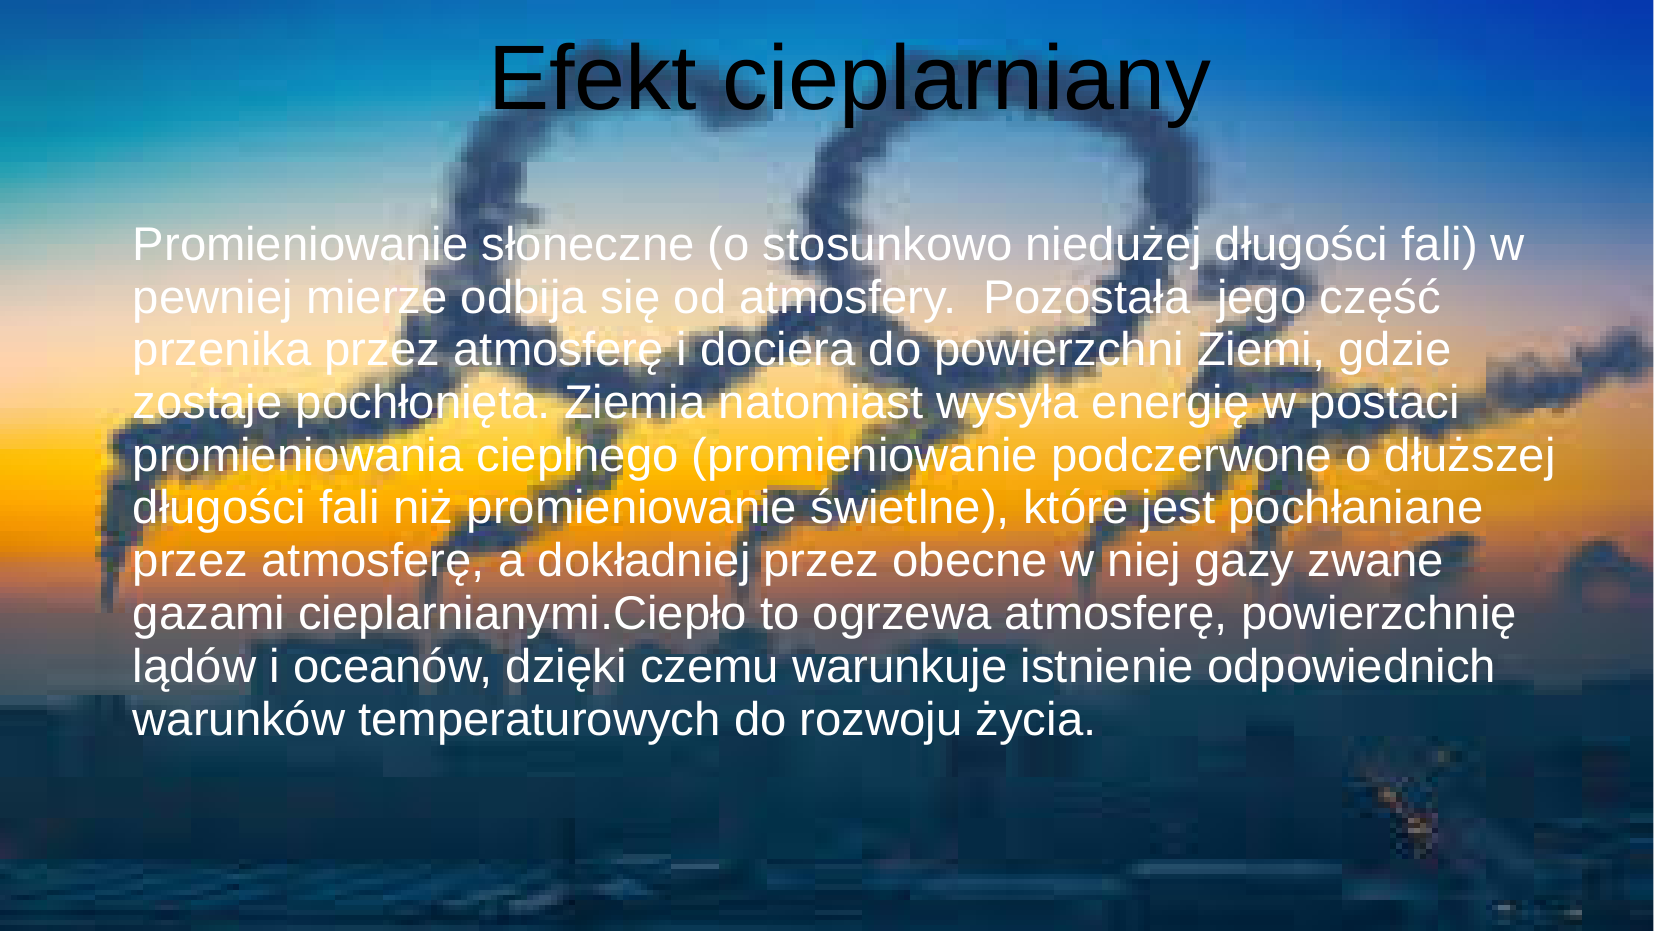

# Efekt cieplarniany
Promieniowanie słoneczne (o stosunkowo niedużej długości fali) w pewniej mierze odbija się od atmosfery. Pozostała jego część przenika przez atmosferę i dociera do powierzchni Ziemi, gdzie zostaje pochłonięta. Ziemia natomiast wysyła energię w postaci promieniowania cieplnego (promieniowanie podczerwone o dłuższej długości fali niż promieniowanie świetlne), które jest pochłaniane przez atmosferę, a dokładniej przez obecne w niej gazy zwane gazami cieplarnianymi.Ciepło to ogrzewa atmosferę, powierzchnię lądów i oceanów, dzięki czemu warunkuje istnienie odpowiednich warunków temperaturowych do rozwoju życia.